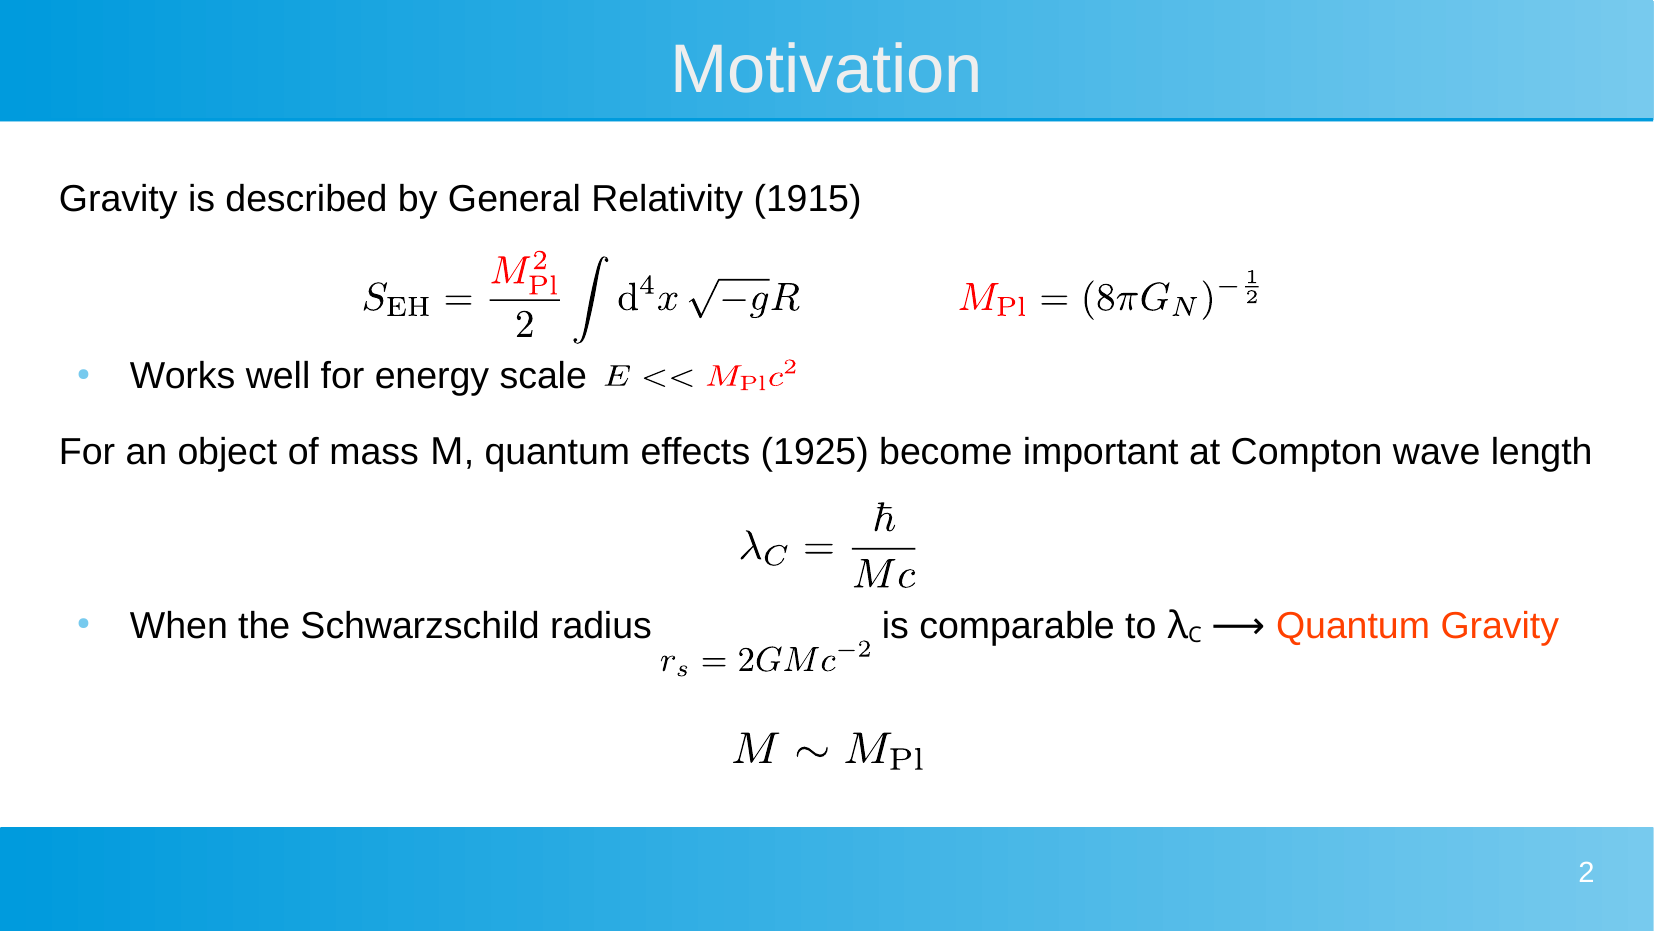

# Motivation
Gravity is described by General Relativity (1915)
Works well for energy scale
For an object of mass M, quantum effects (1925) become important at Compton wave length
When the Schwarzschild radius is comparable to λC ⟶ Quantum Gravity
2